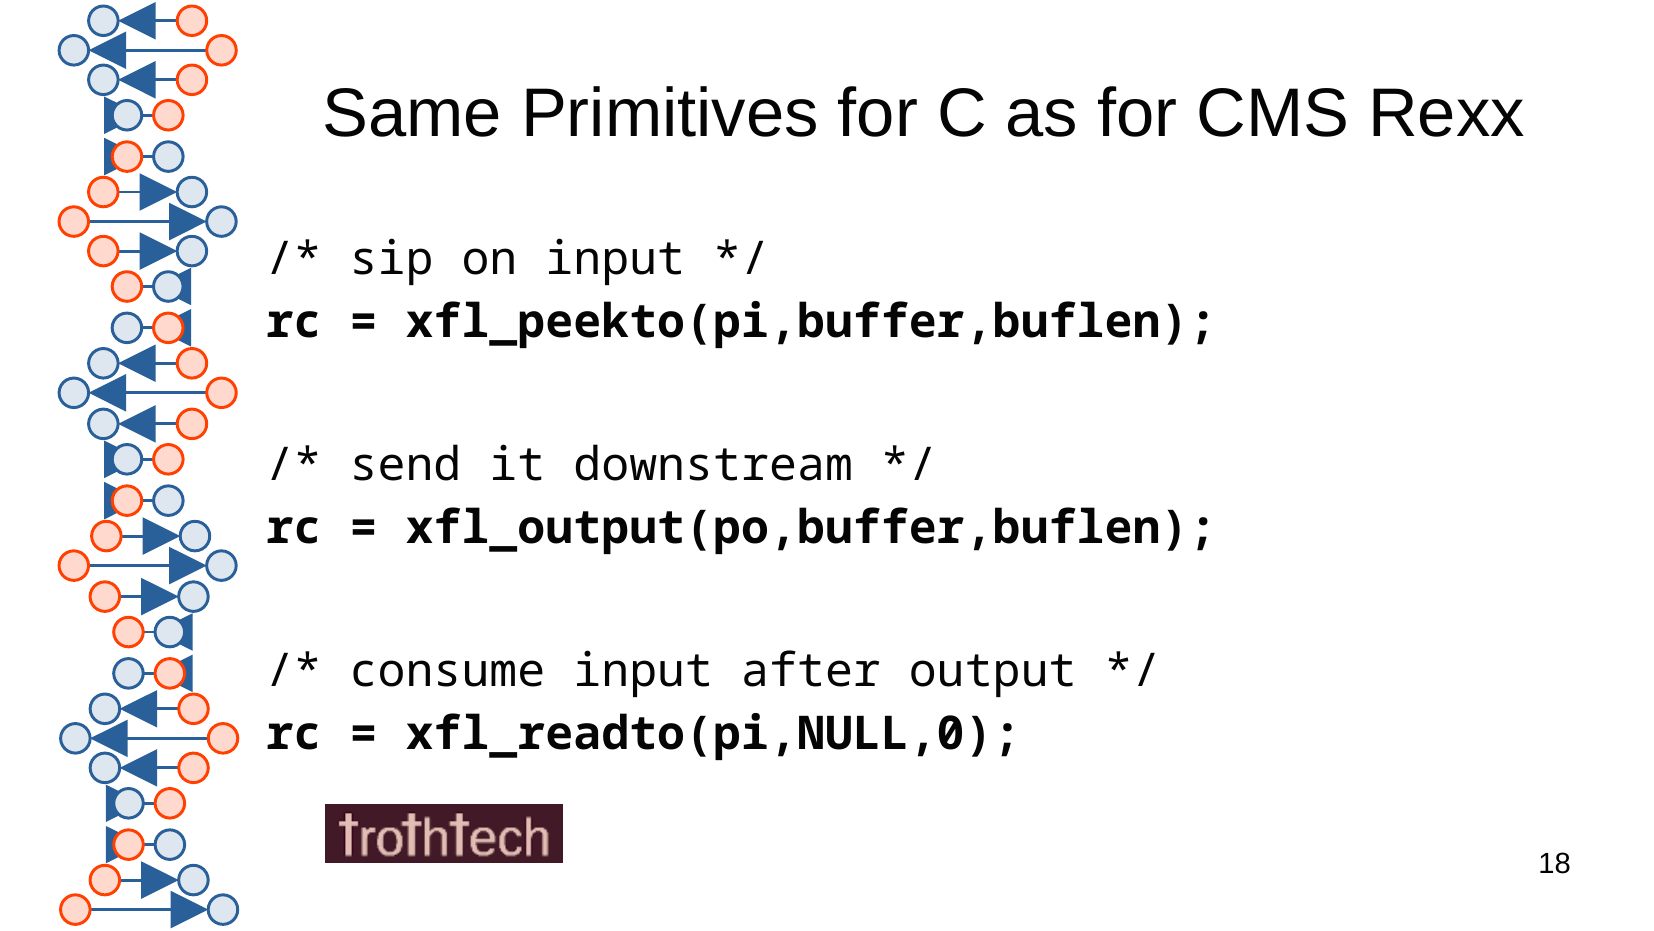

# Same Primitives for C as for CMS Rexx
/* sip on input */
rc = xfl_peekto(pi,buffer,buflen);
/* send it downstream */
rc = xfl_output(po,buffer,buflen);
/* consume input after output */
rc = xfl_readto(pi,NULL,0);
18